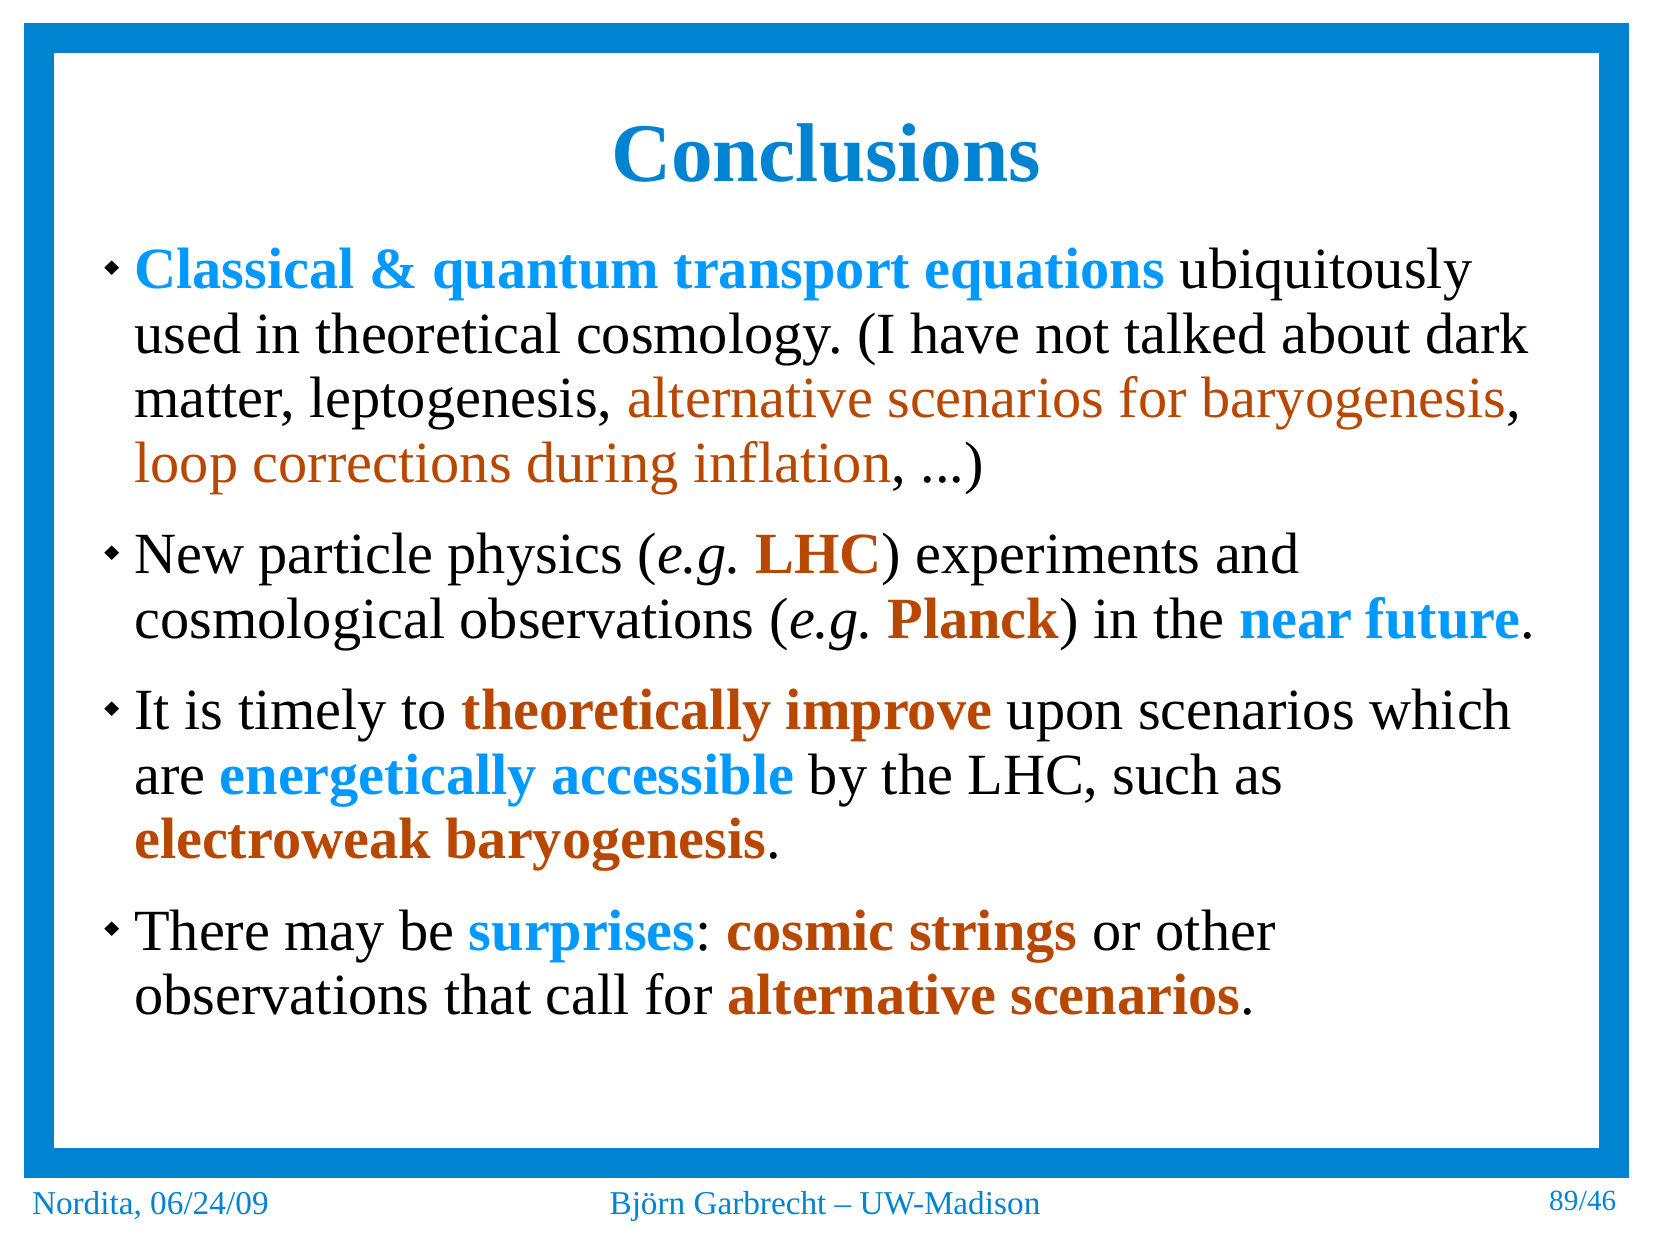

# Conclusions
Classical & quantum transport equations ubiquitously used in theoretical cosmology. (I have not talked about dark matter, leptogenesis, alternative scenarios for baryogenesis, loop corrections during inflation, ...)
New particle physics (e.g. LHC) experiments and cosmological observations (e.g. Planck) in the near future.
It is timely to theoretically improve upon scenarios which are energetically accessible by the LHC, such as electroweak baryogenesis.
There may be surprises: cosmic strings or other observations that call for alternative scenarios.
Björn Garbrecht – UW-Madison
89